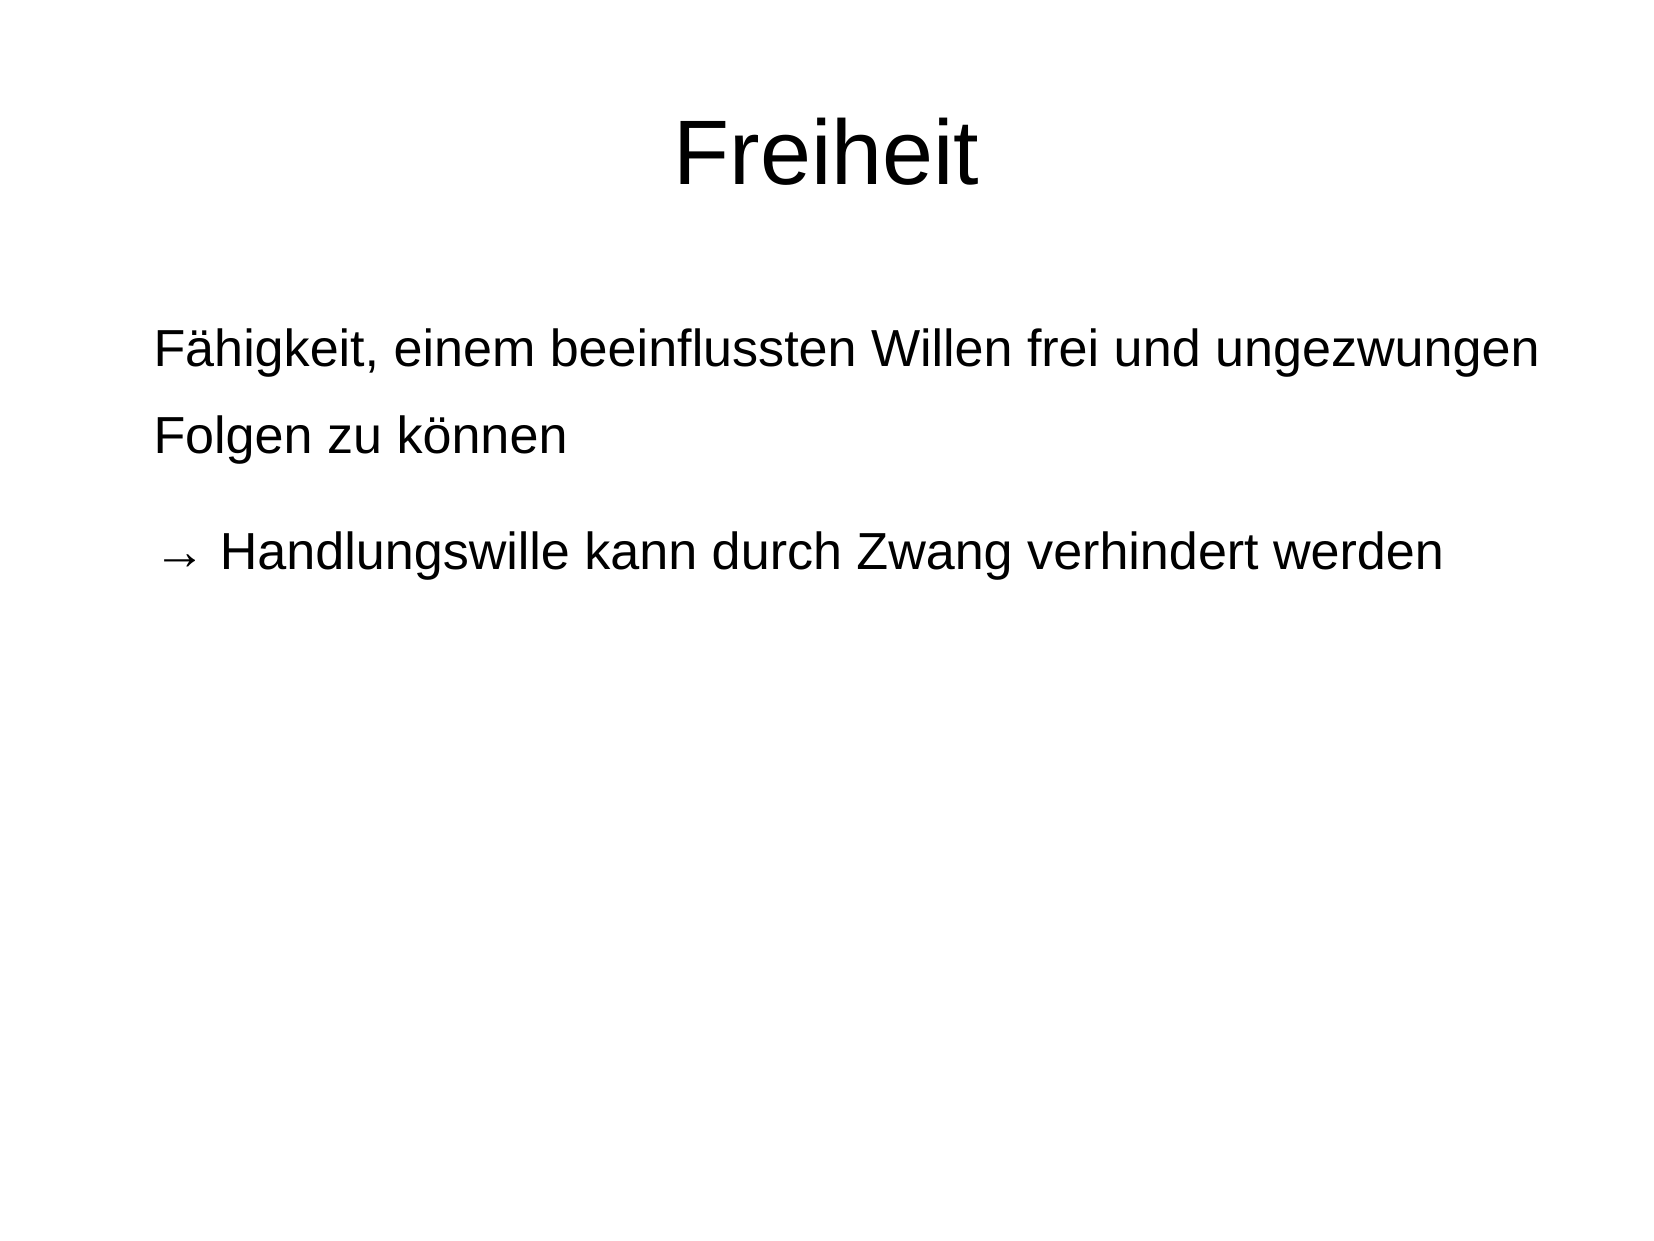

# Freiheit
Fähigkeit, einem beeinflussten Willen frei und ungezwungen Folgen zu können
→ Handlungswille kann durch Zwang verhindert werden